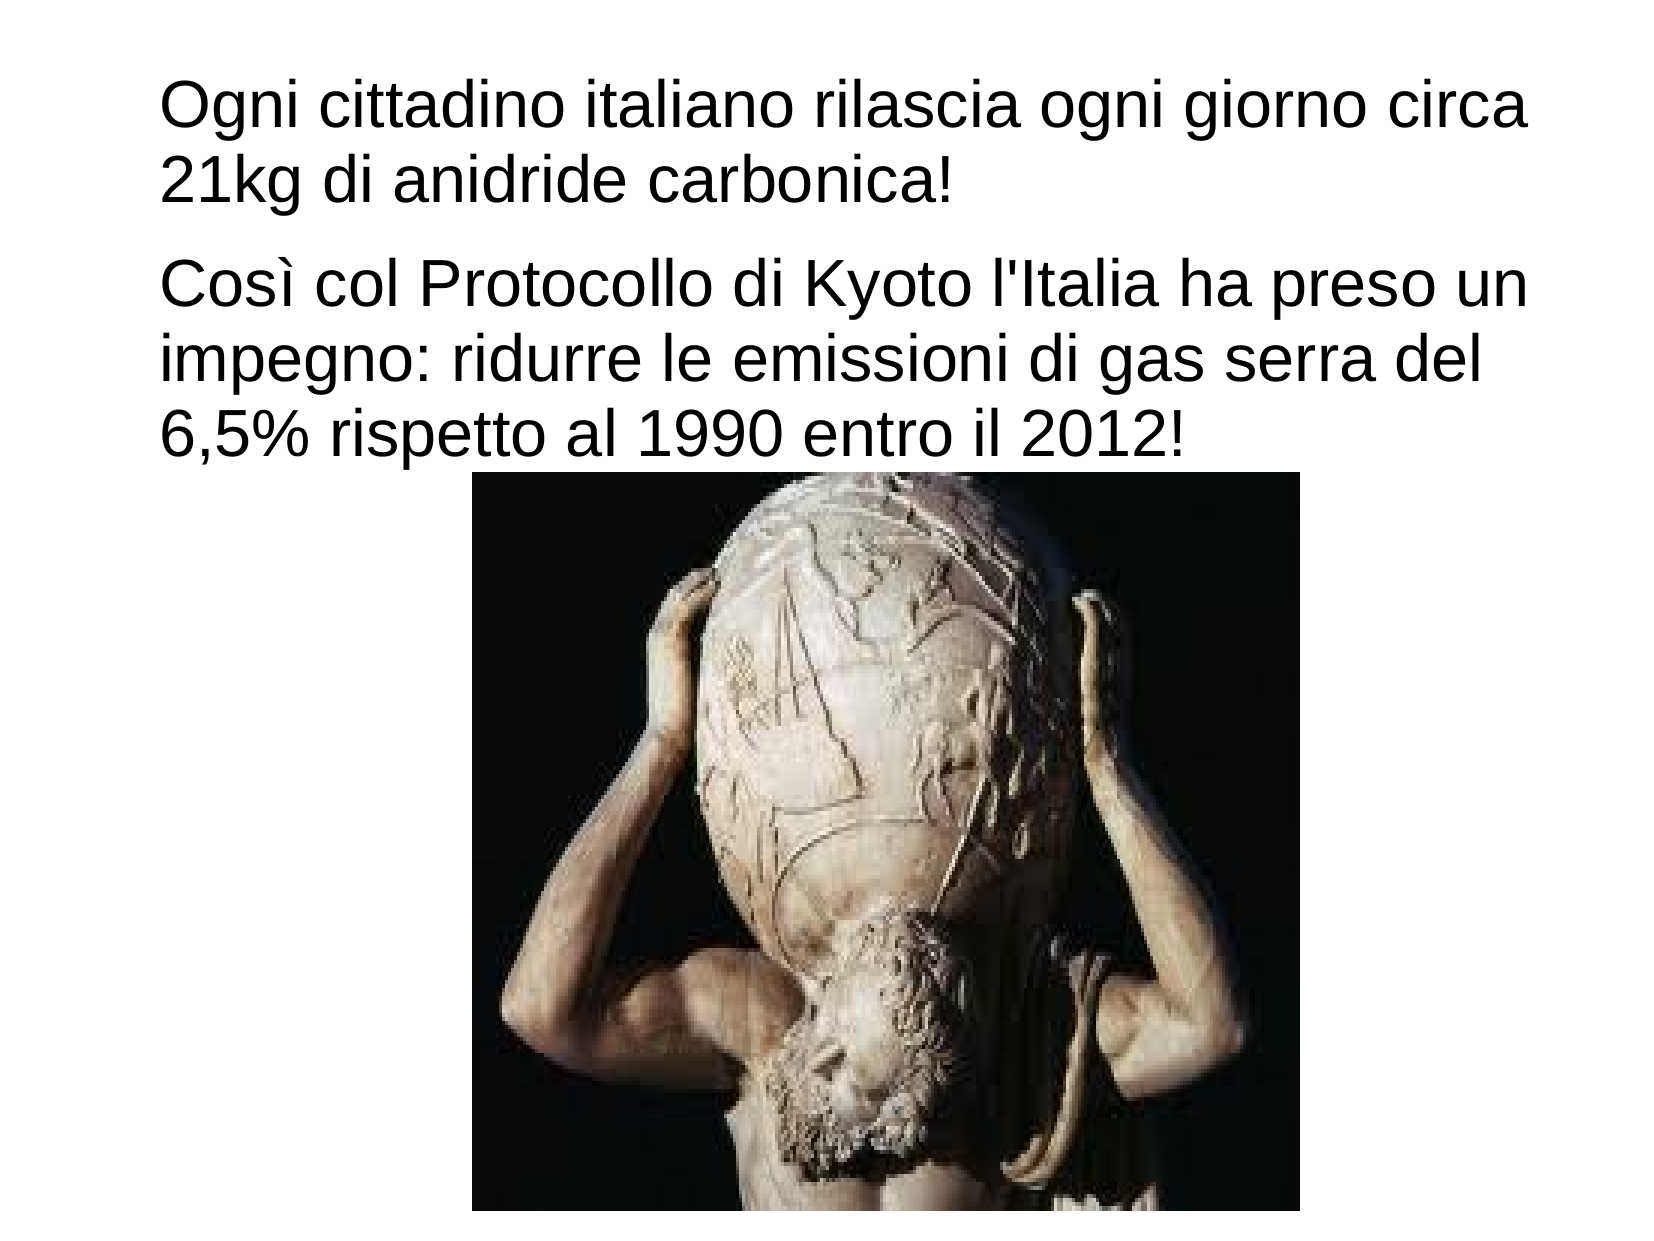

# Ogni cittadino italiano rilascia ogni giorno circa 21kg di anidride carbonica!
Così col Protocollo di Kyoto l'Italia ha preso un impegno: ridurre le emissioni di gas serra del 6,5% rispetto al 1990 entro il 2012!